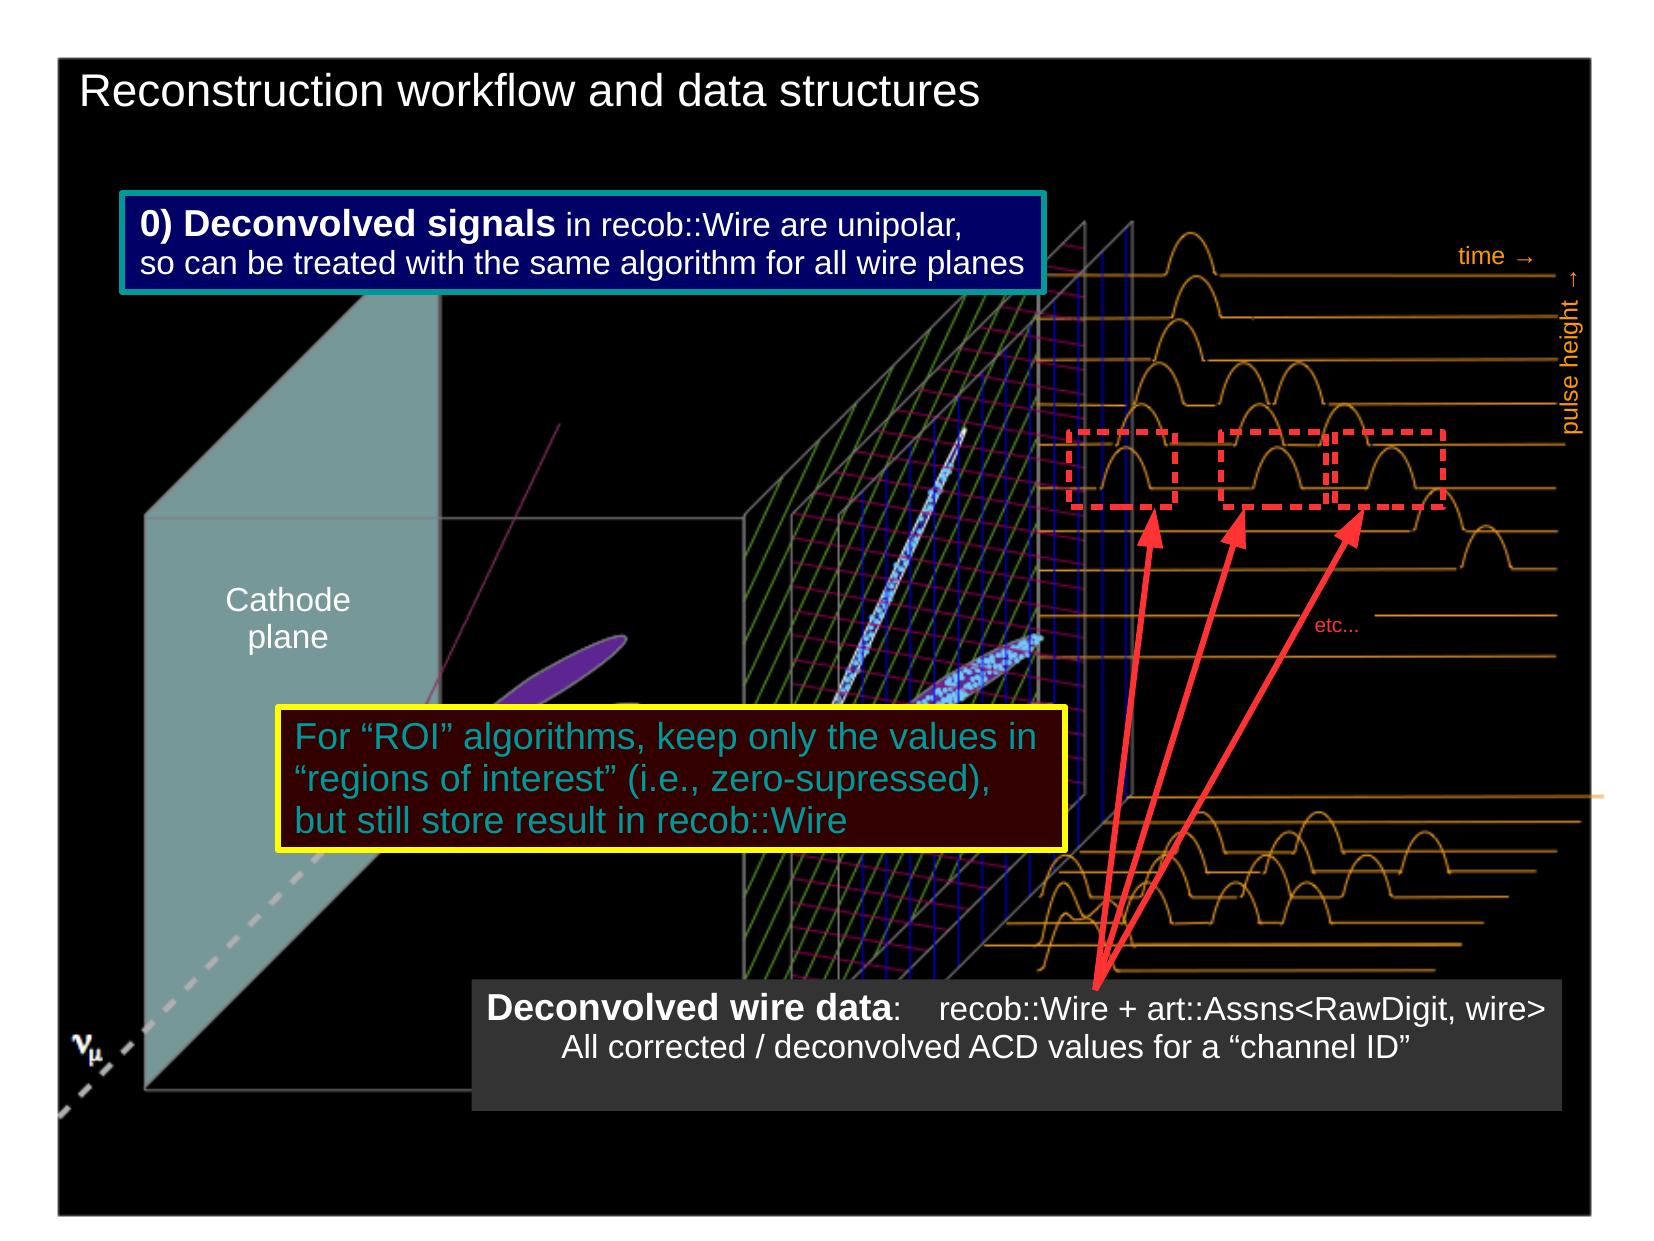

Reconstruction workflow and data structures
0) Deconvolved signals in recob::Wire are unipolar,
so can be treated with the same algorithm for all wire planes
time →
LAr volume
pulse height →
Cathode
plane
etc...
For “ROI” algorithms, keep only the values in
“regions of interest” (i.e., zero-supressed),
but still store result in recob::Wire
Deconvolved wire data: recob::Wire + art::Assns<RawDigit, wire>
	All corrected / deconvolved ACD values for a “channel ID”
113